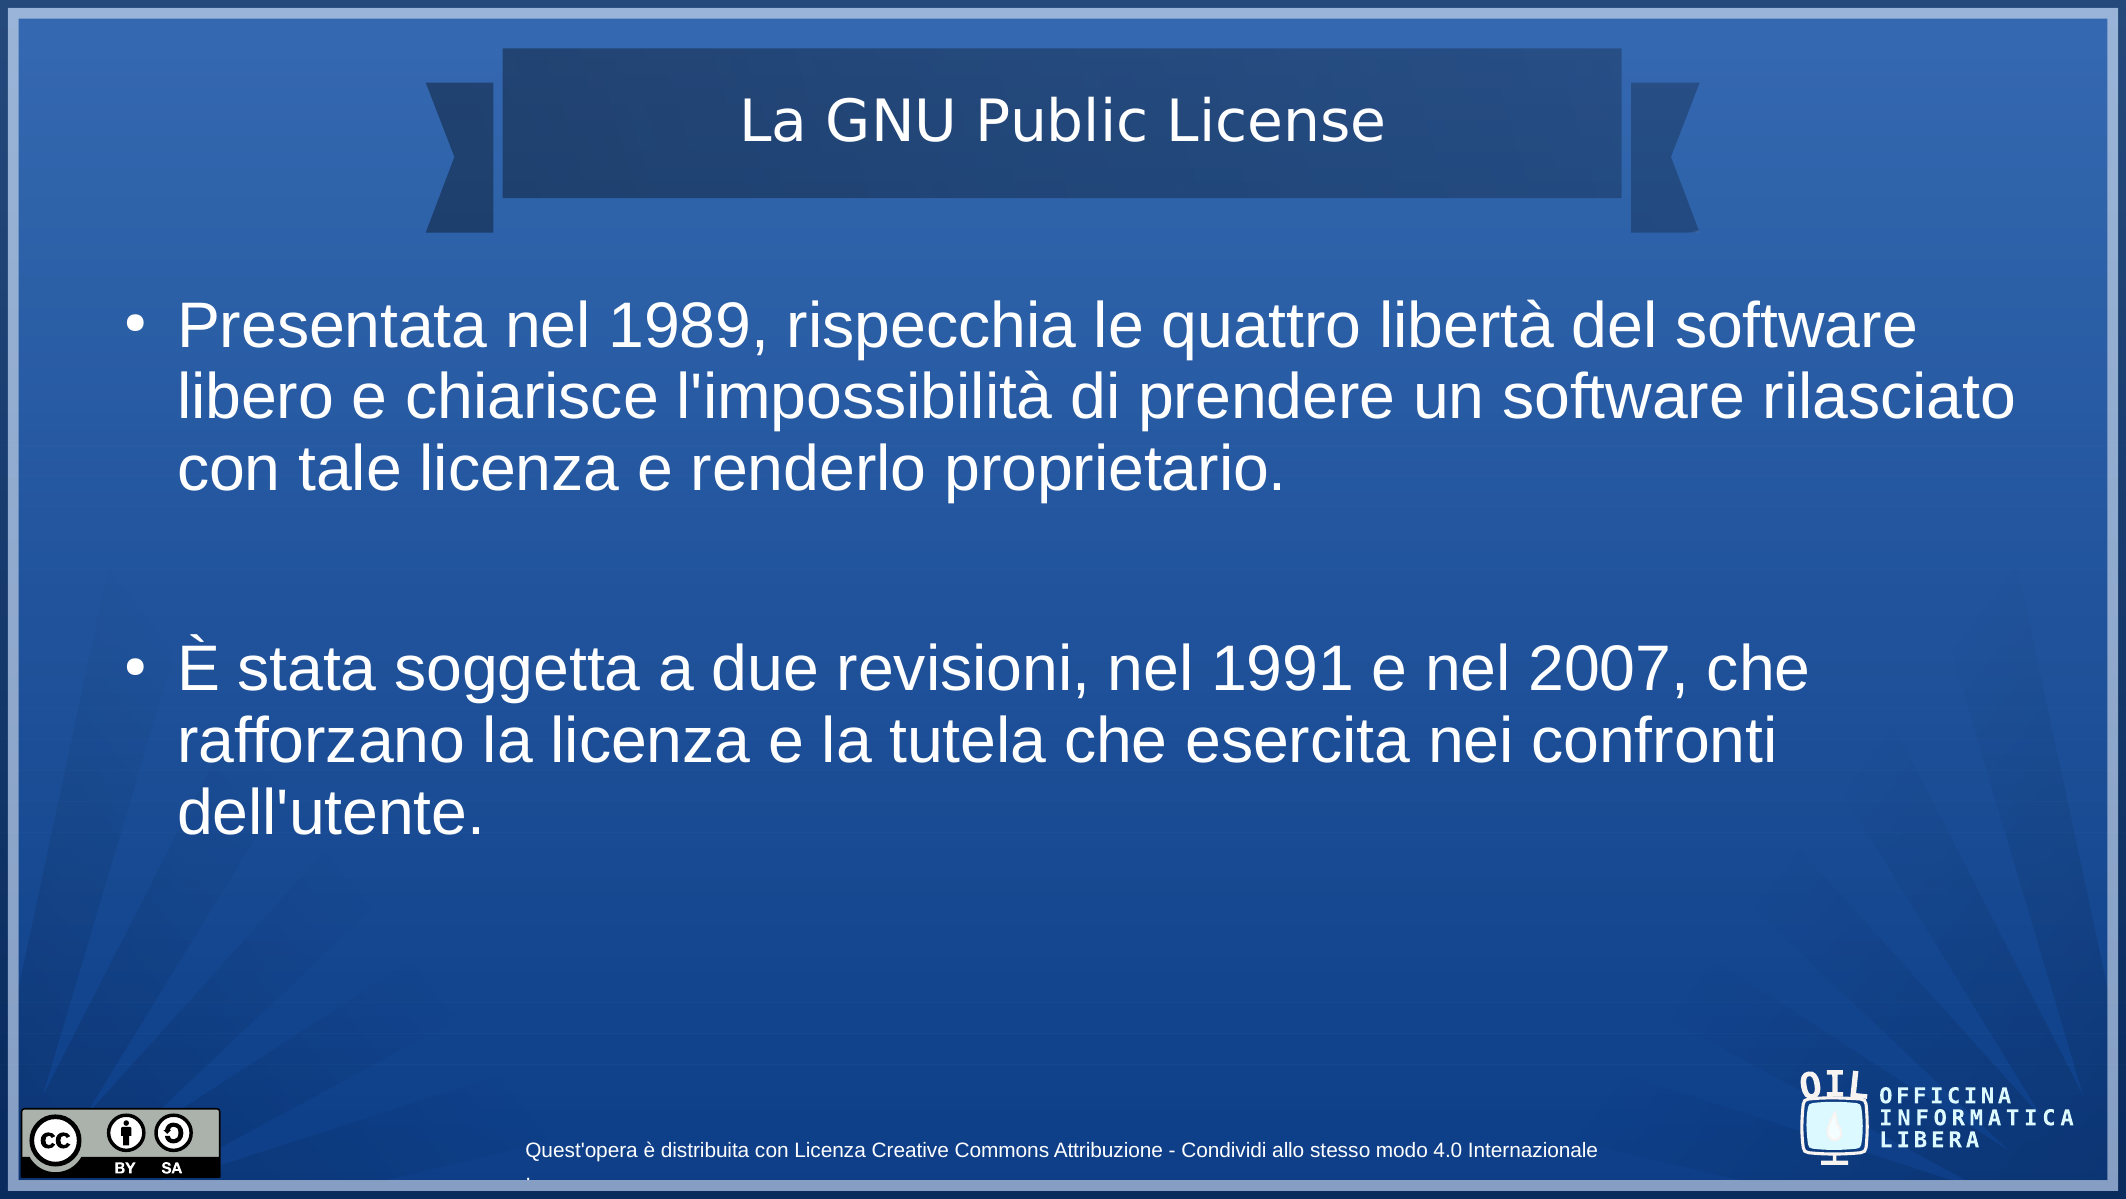

# La GNU Public License
Presentata nel 1989, rispecchia le quattro libertà del software libero e chiarisce l'impossibilità di prendere un software rilasciato con tale licenza e renderlo proprietario.
È stata soggetta a due revisioni, nel 1991 e nel 2007, che rafforzano la licenza e la tutela che esercita nei confronti dell'utente.
Quest'opera è distribuita con Licenza Creative Commons Attribuzione - Condividi allo stesso modo 4.0 Internazionale.